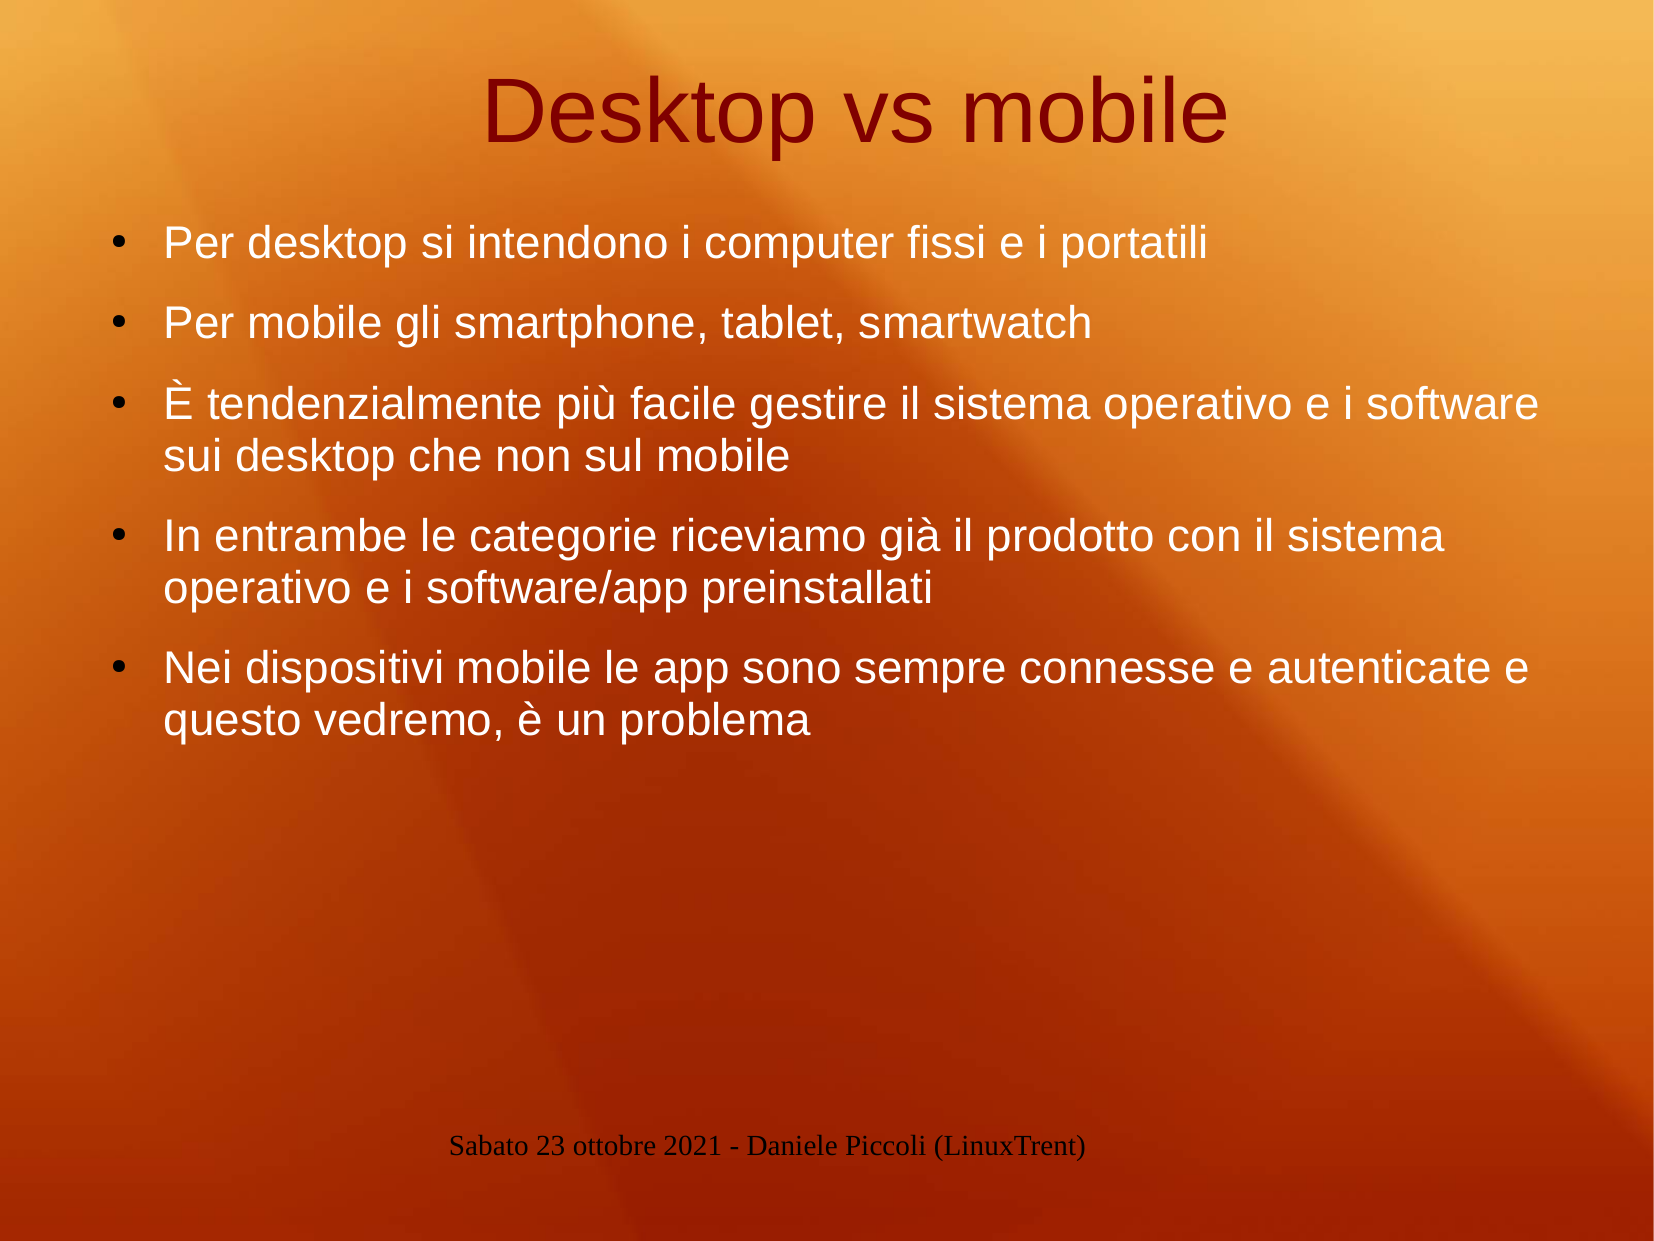

# Desktop vs mobile
Per desktop si intendono i computer fissi e i portatili
Per mobile gli smartphone, tablet, smartwatch
È tendenzialmente più facile gestire il sistema operativo e i software sui desktop che non sul mobile
In entrambe le categorie riceviamo già il prodotto con il sistema operativo e i software/app preinstallati
Nei dispositivi mobile le app sono sempre connesse e autenticate e questo vedremo, è un problema
Sabato 23 ottobre 2021 - Daniele Piccoli (LinuxTrent)